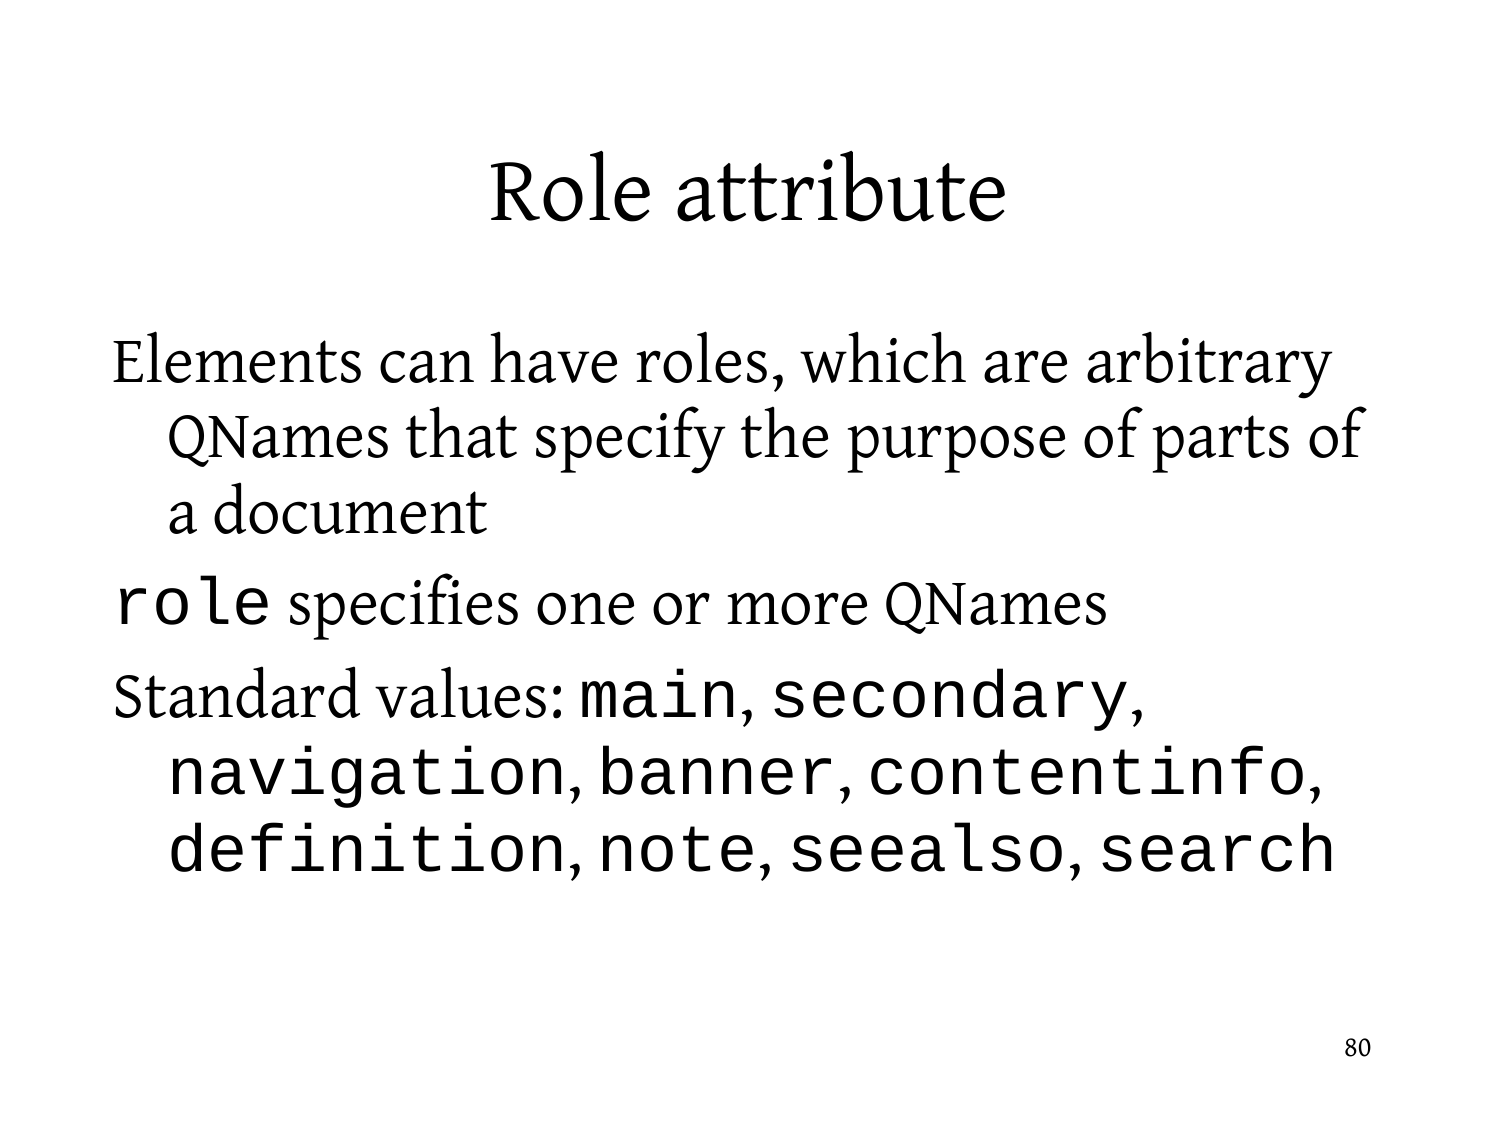

# Role attribute
Elements can have roles, which are arbitrary QNames that specify the purpose of parts of a document
role specifies one or more QNames
Standard values: main, secondary, navigation, banner, contentinfo, definition, note, seealso, search